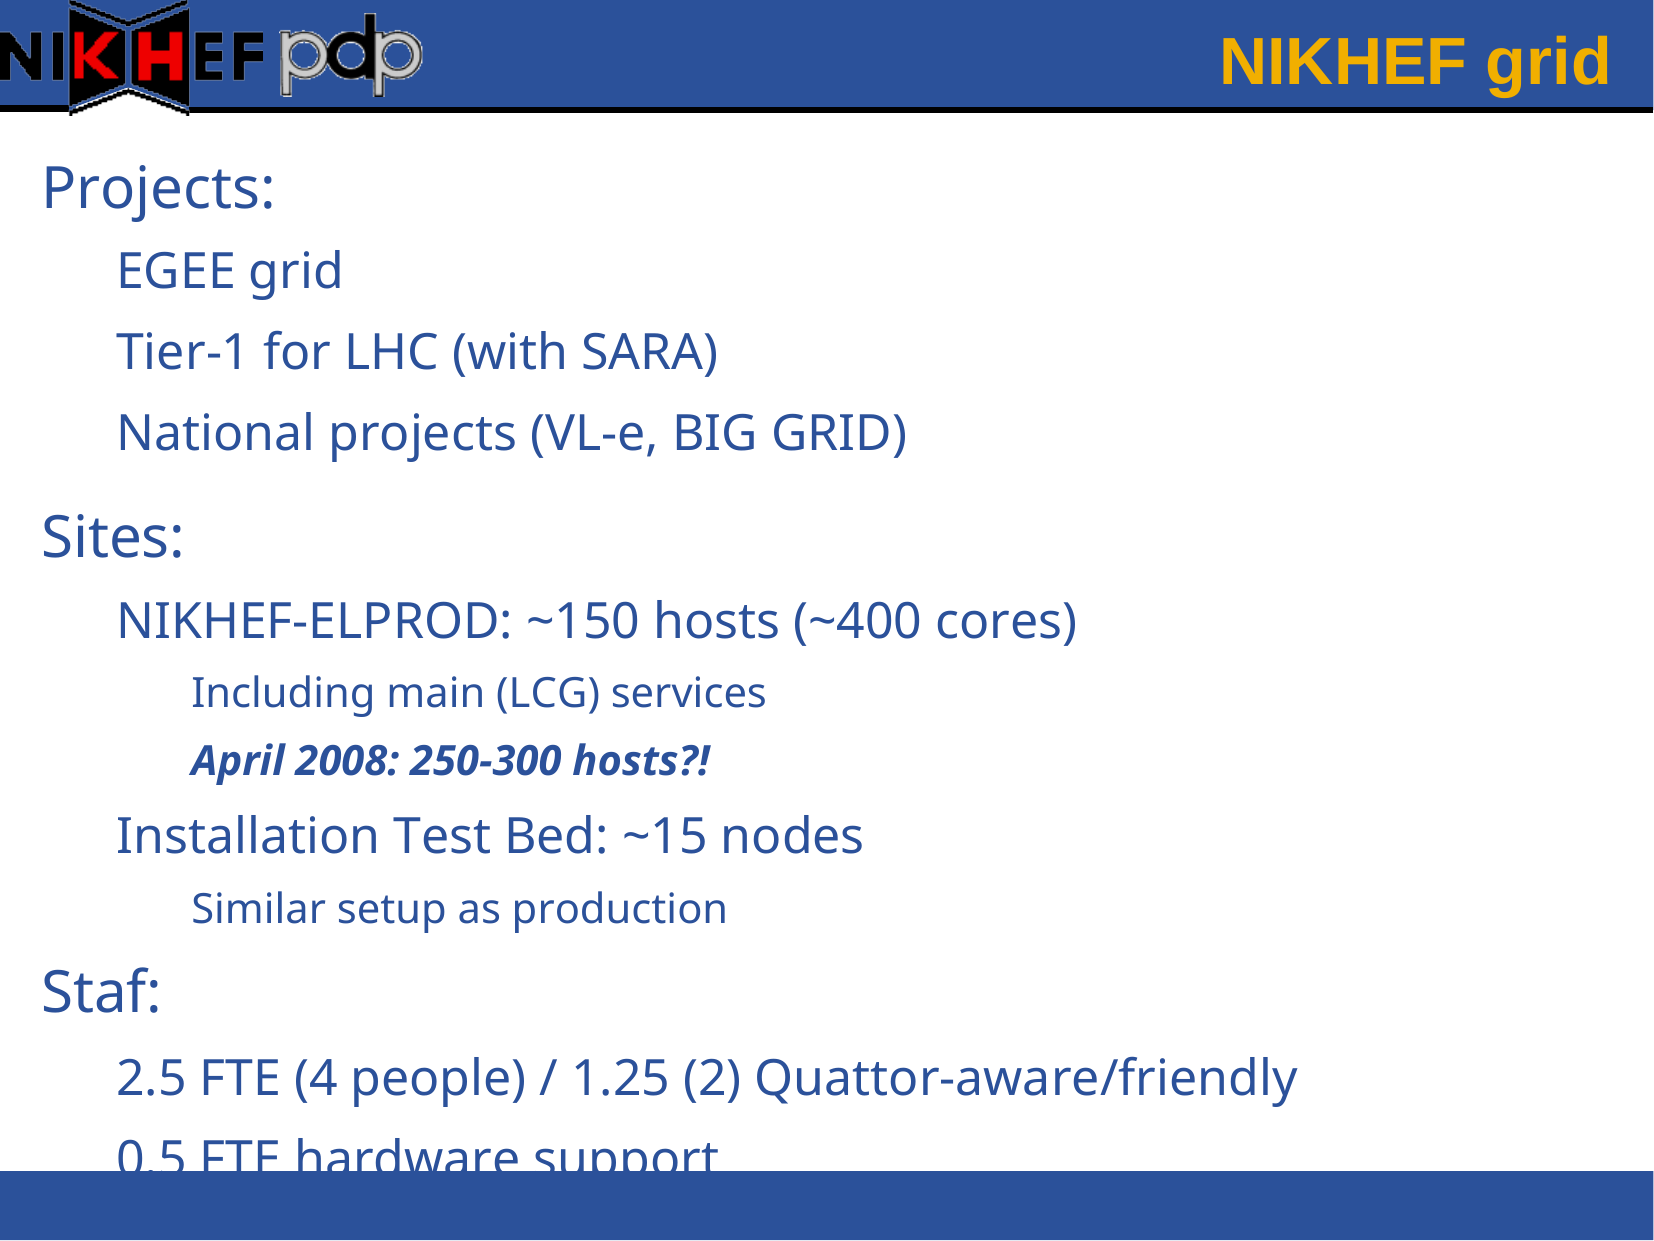

# NIKHEF grid
Projects:
EGEE grid
Tier-1 for LHC (with SARA)
National projects (VL-e, BIG GRID)
Sites:
NIKHEF-ELPROD: ~150 hosts (~400 cores)
Including main (LCG) services
April 2008: 250-300 hosts?!
Installation Test Bed: ~15 nodes
Similar setup as production
Staf:
2.5 FTE (4 people) / 1.25 (2) Quattor-aware/friendly
0.5 FTE hardware support